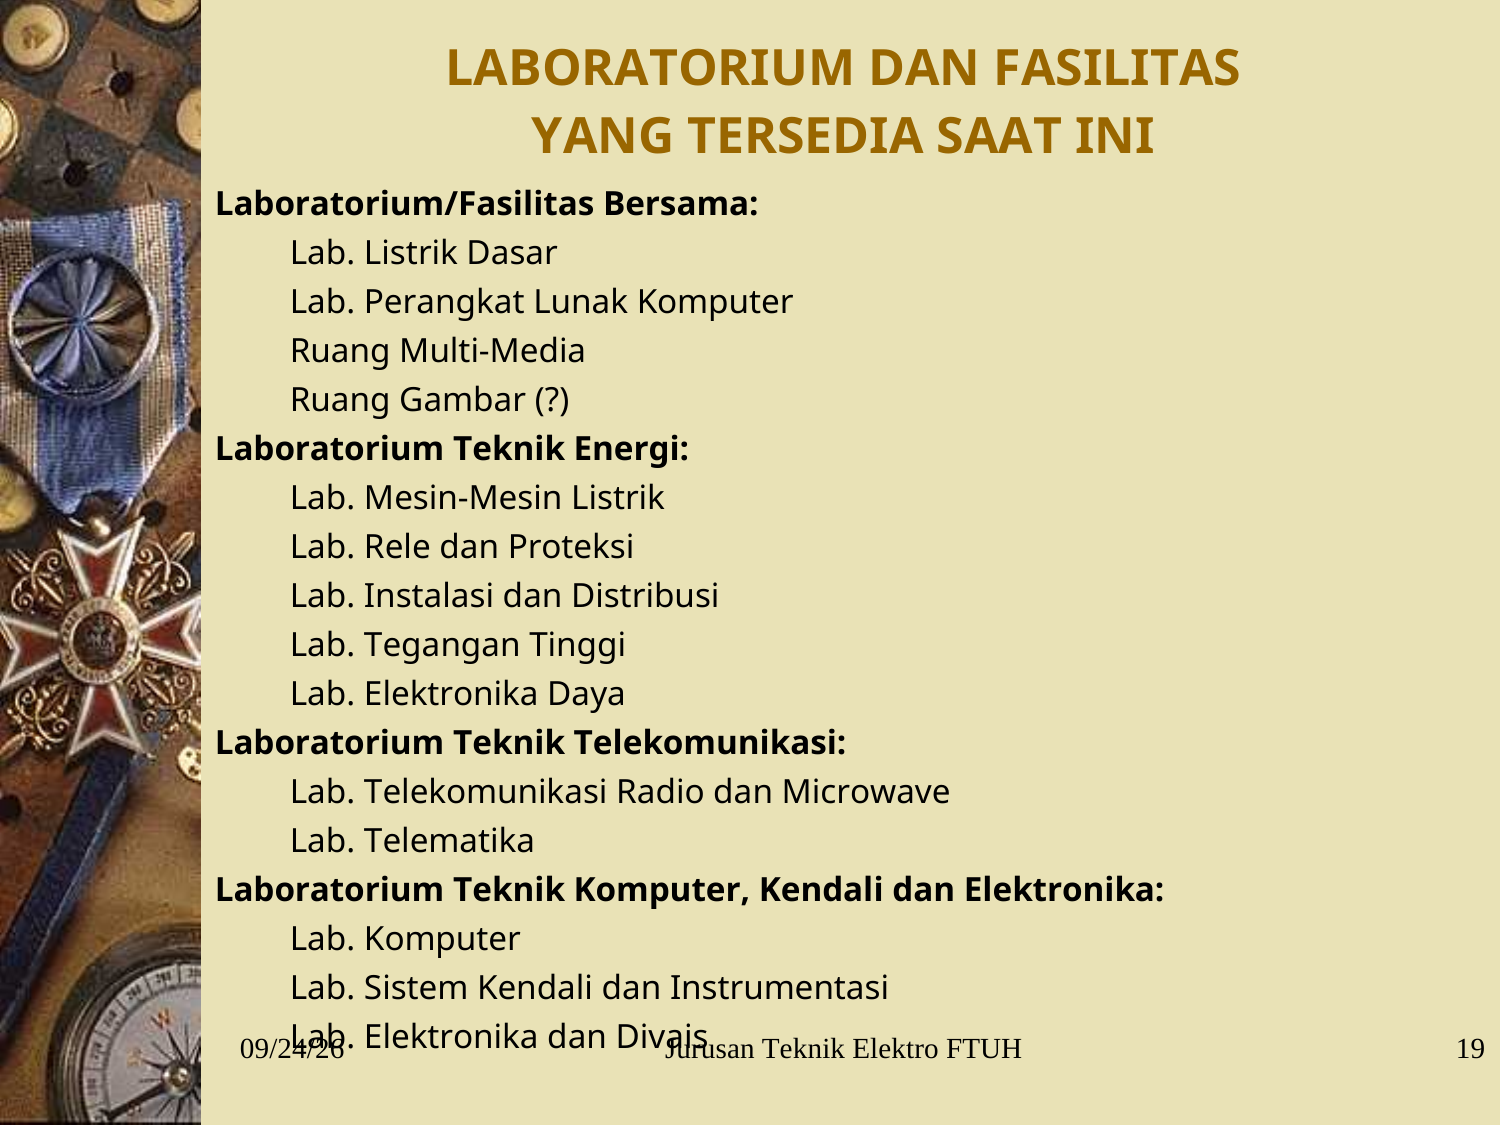

# LABORATORIUM DAN FASILITAS YANG TERSEDIA SAAT INI
Laboratorium/Fasilitas Bersama:
Lab. Listrik Dasar
Lab. Perangkat Lunak Komputer
Ruang Multi-Media
Ruang Gambar (?)
Laboratorium Teknik Energi:
Lab. Mesin-Mesin Listrik
Lab. Rele dan Proteksi
Lab. Instalasi dan Distribusi
Lab. Tegangan Tinggi
Lab. Elektronika Daya
Laboratorium Teknik Telekomunikasi:
Lab. Telekomunikasi Radio dan Microwave
Lab. Telematika
Laboratorium Teknik Komputer, Kendali dan Elektronika:
Lab. Komputer
Lab. Sistem Kendali dan Instrumentasi
Lab. Elektronika dan Divais
Jurusan Teknik Elektro FTUH
19